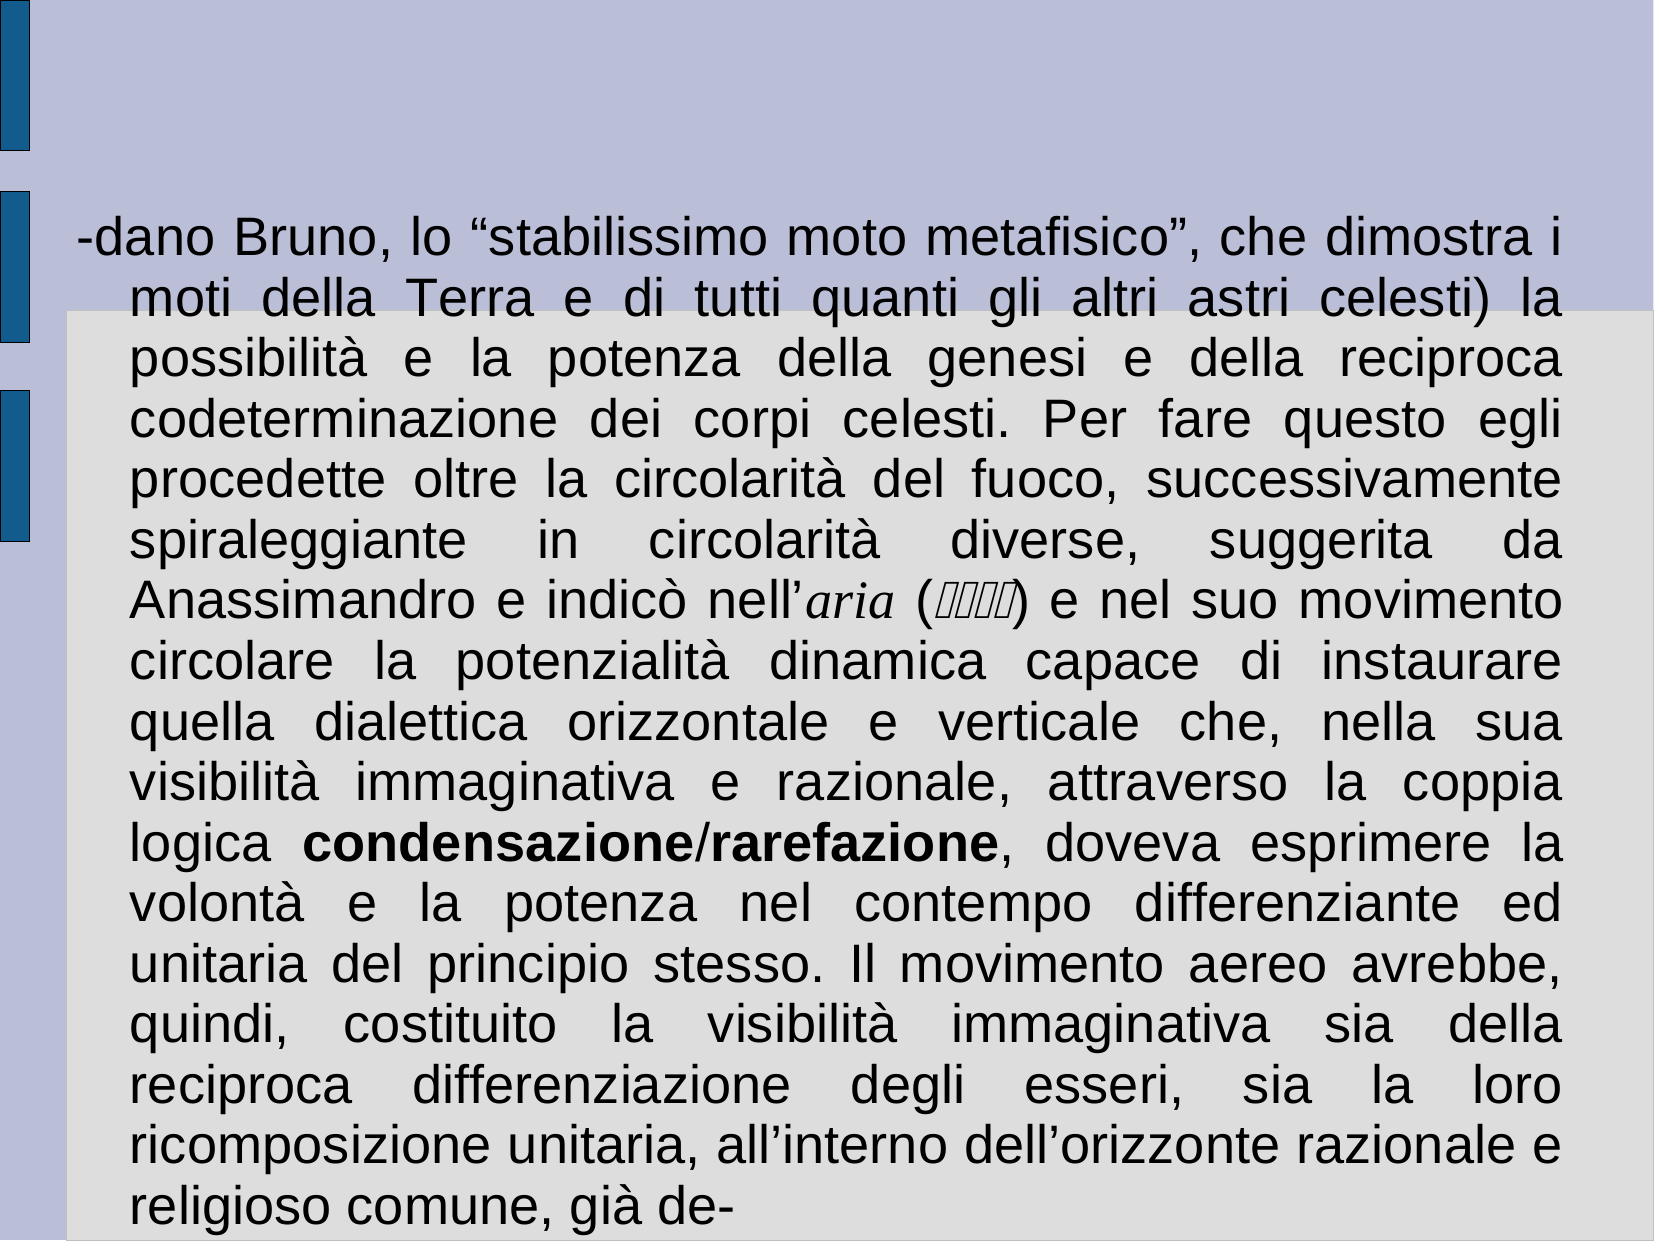

#
-dano Bruno, lo “stabilissimo moto metafisico”, che dimostra i moti della Terra e di tutti quanti gli altri astri celesti) la possibilità e la potenza della genesi e della reciproca codeterminazione dei corpi celesti. Per fare questo egli procedette oltre la circolarità del fuoco, successivamente spiraleggiante in circolarità diverse, suggerita da Anassimandro e indicò nell’aria () e nel suo movimento circolare la potenzialità dinamica capace di instaurare quella dialettica orizzontale e verticale che, nella sua visibilità immaginativa e razionale, attraverso la coppia logica condensazione/rarefazione, doveva esprimere la volontà e la potenza nel contempo differenziante ed unitaria del principio stesso. Il movimento aereo avrebbe, quindi, costituito la visibilità immaginativa sia della reciproca differenziazione degli esseri, sia la loro ricomposizione unitaria, all’interno dell’orizzonte razionale e religioso comune, già de-